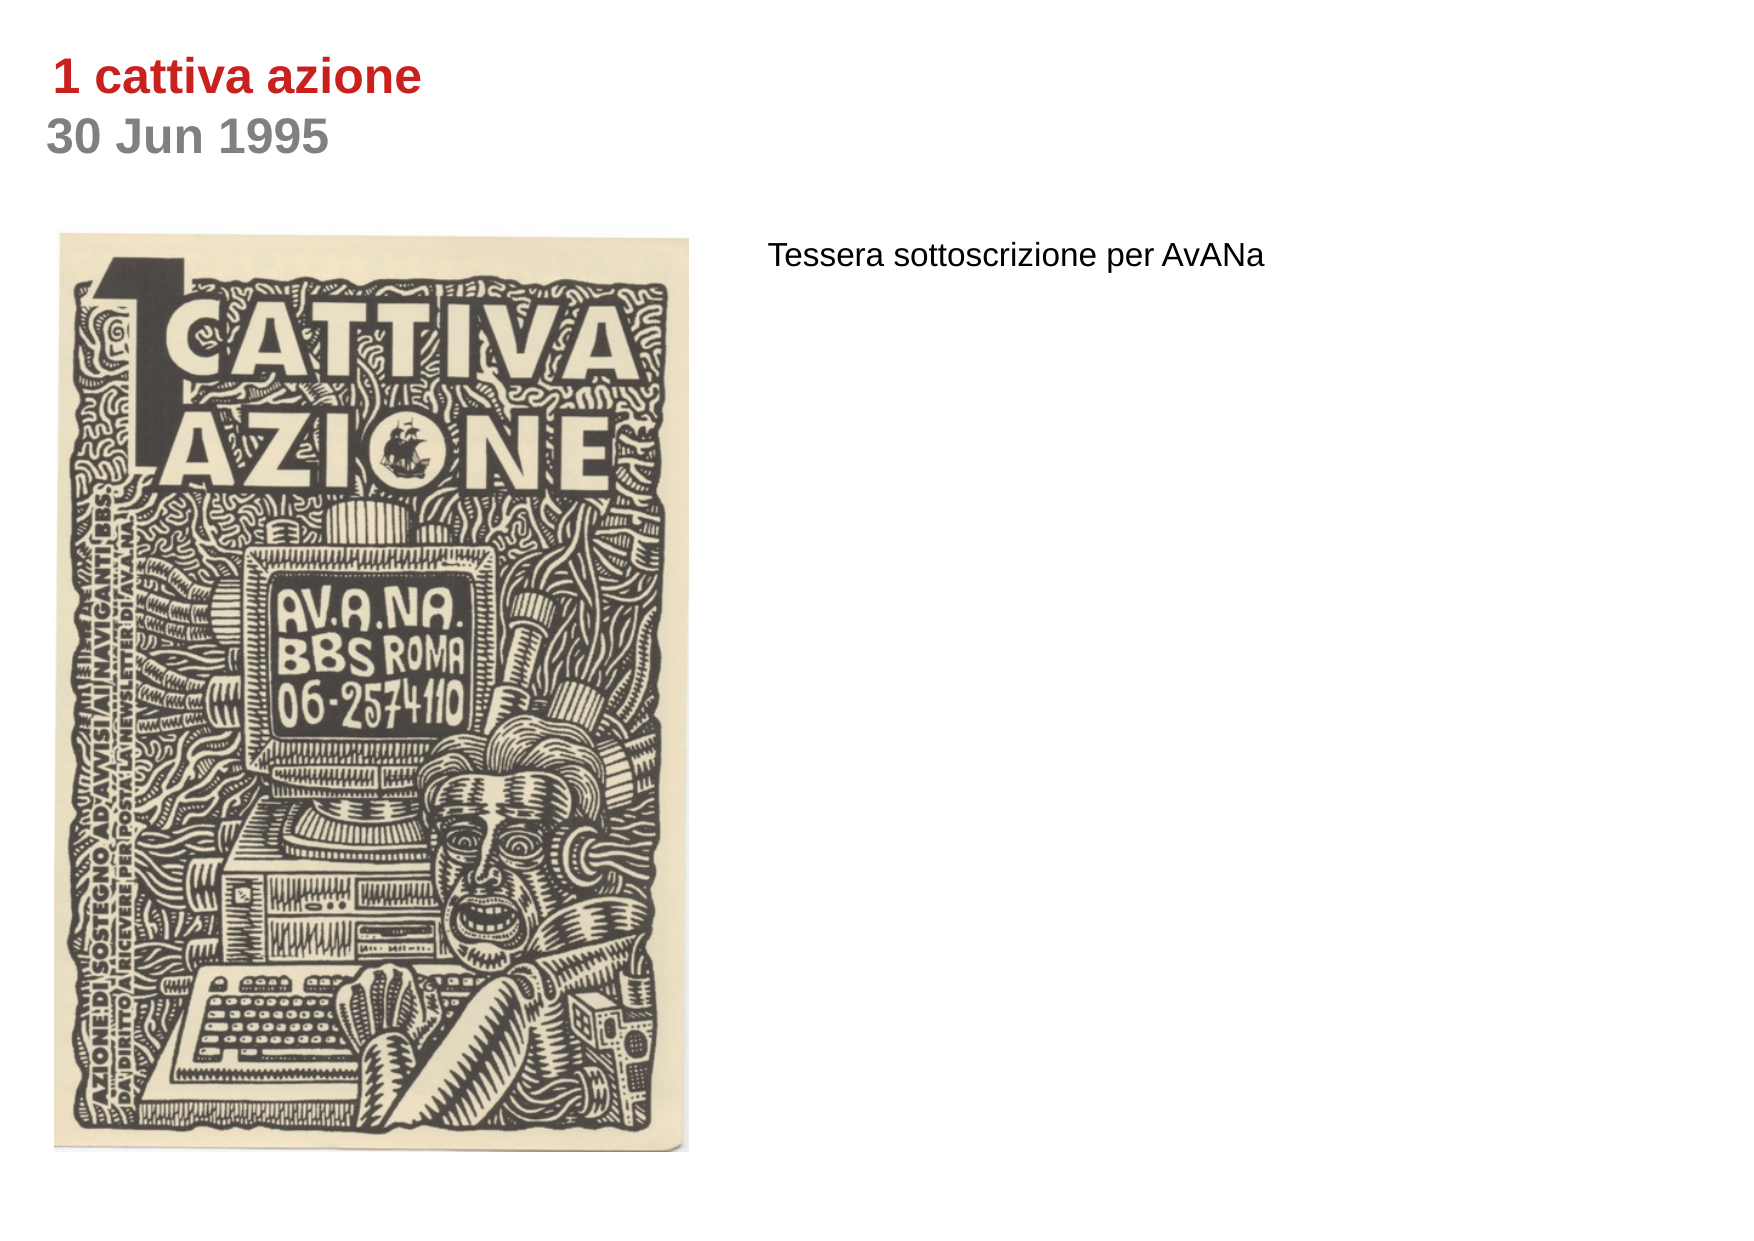

# 1 cattiva azione
30 Jun 1995
Tessera sottoscrizione per AvANa